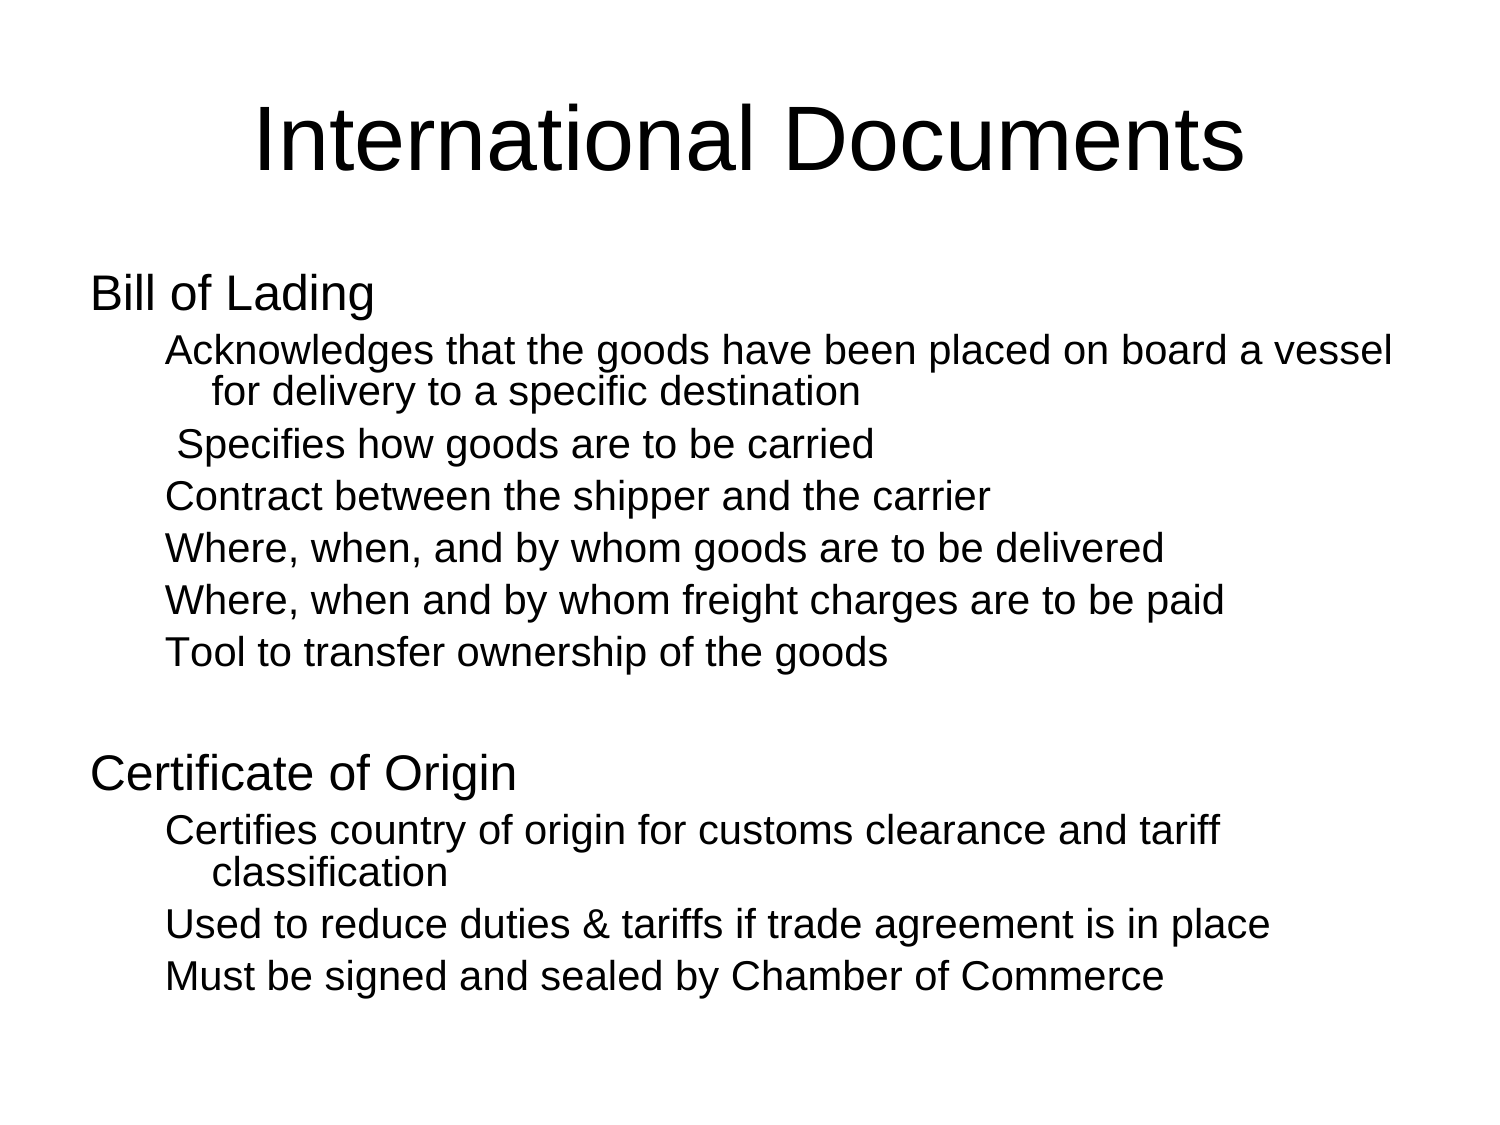

# International Documents
Bill of Lading
Acknowledges that the goods have been placed on board a vessel for delivery to a specific destination
 Specifies how goods are to be carried
Contract between the shipper and the carrier
Where, when, and by whom goods are to be delivered
Where, when and by whom freight charges are to be paid
Tool to transfer ownership of the goods
Certificate of Origin
Certifies country of origin for customs clearance and tariff classification
Used to reduce duties & tariffs if trade agreement is in place
Must be signed and sealed by Chamber of Commerce